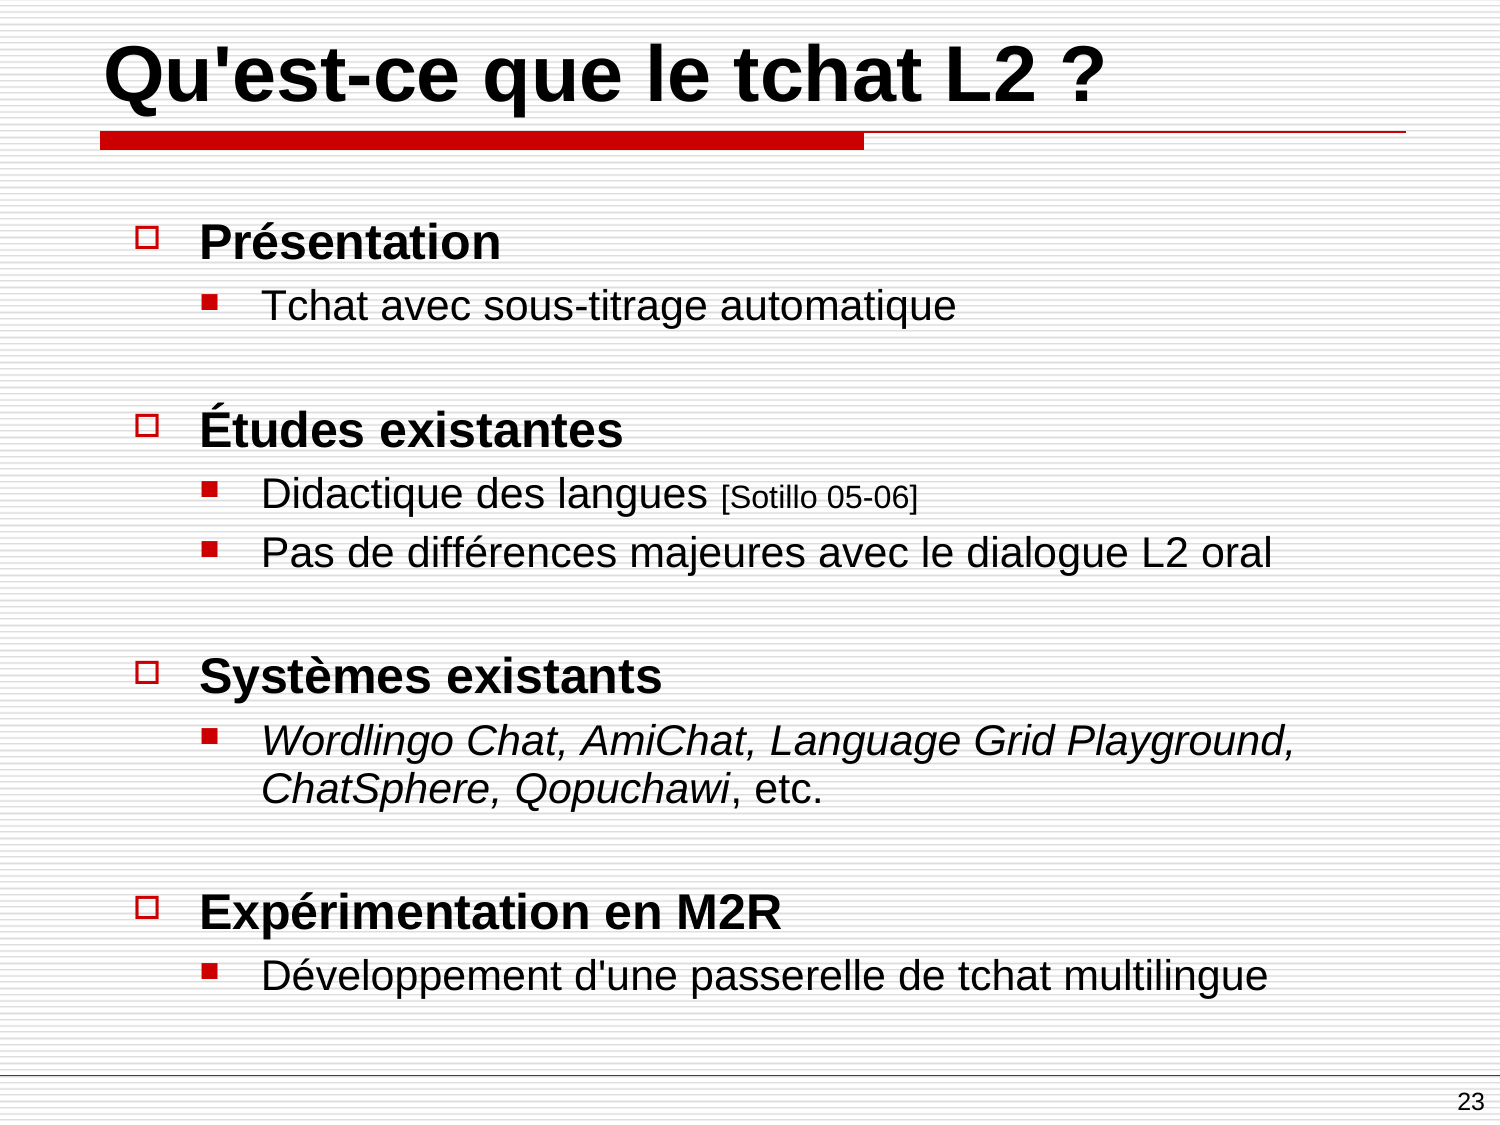

# Qu'est-ce que le tchat L2 ?
Présentation
Tchat avec sous-titrage automatique
Études existantes
Didactique des langues [Sotillo 05-06]
Pas de différences majeures avec le dialogue L2 oral
Systèmes existants
Wordlingo Chat, AmiChat, Language Grid Playground, ChatSphere, Qopuchawi, etc.
Expérimentation en M2R
Développement d'une passerelle de tchat multilingue
23